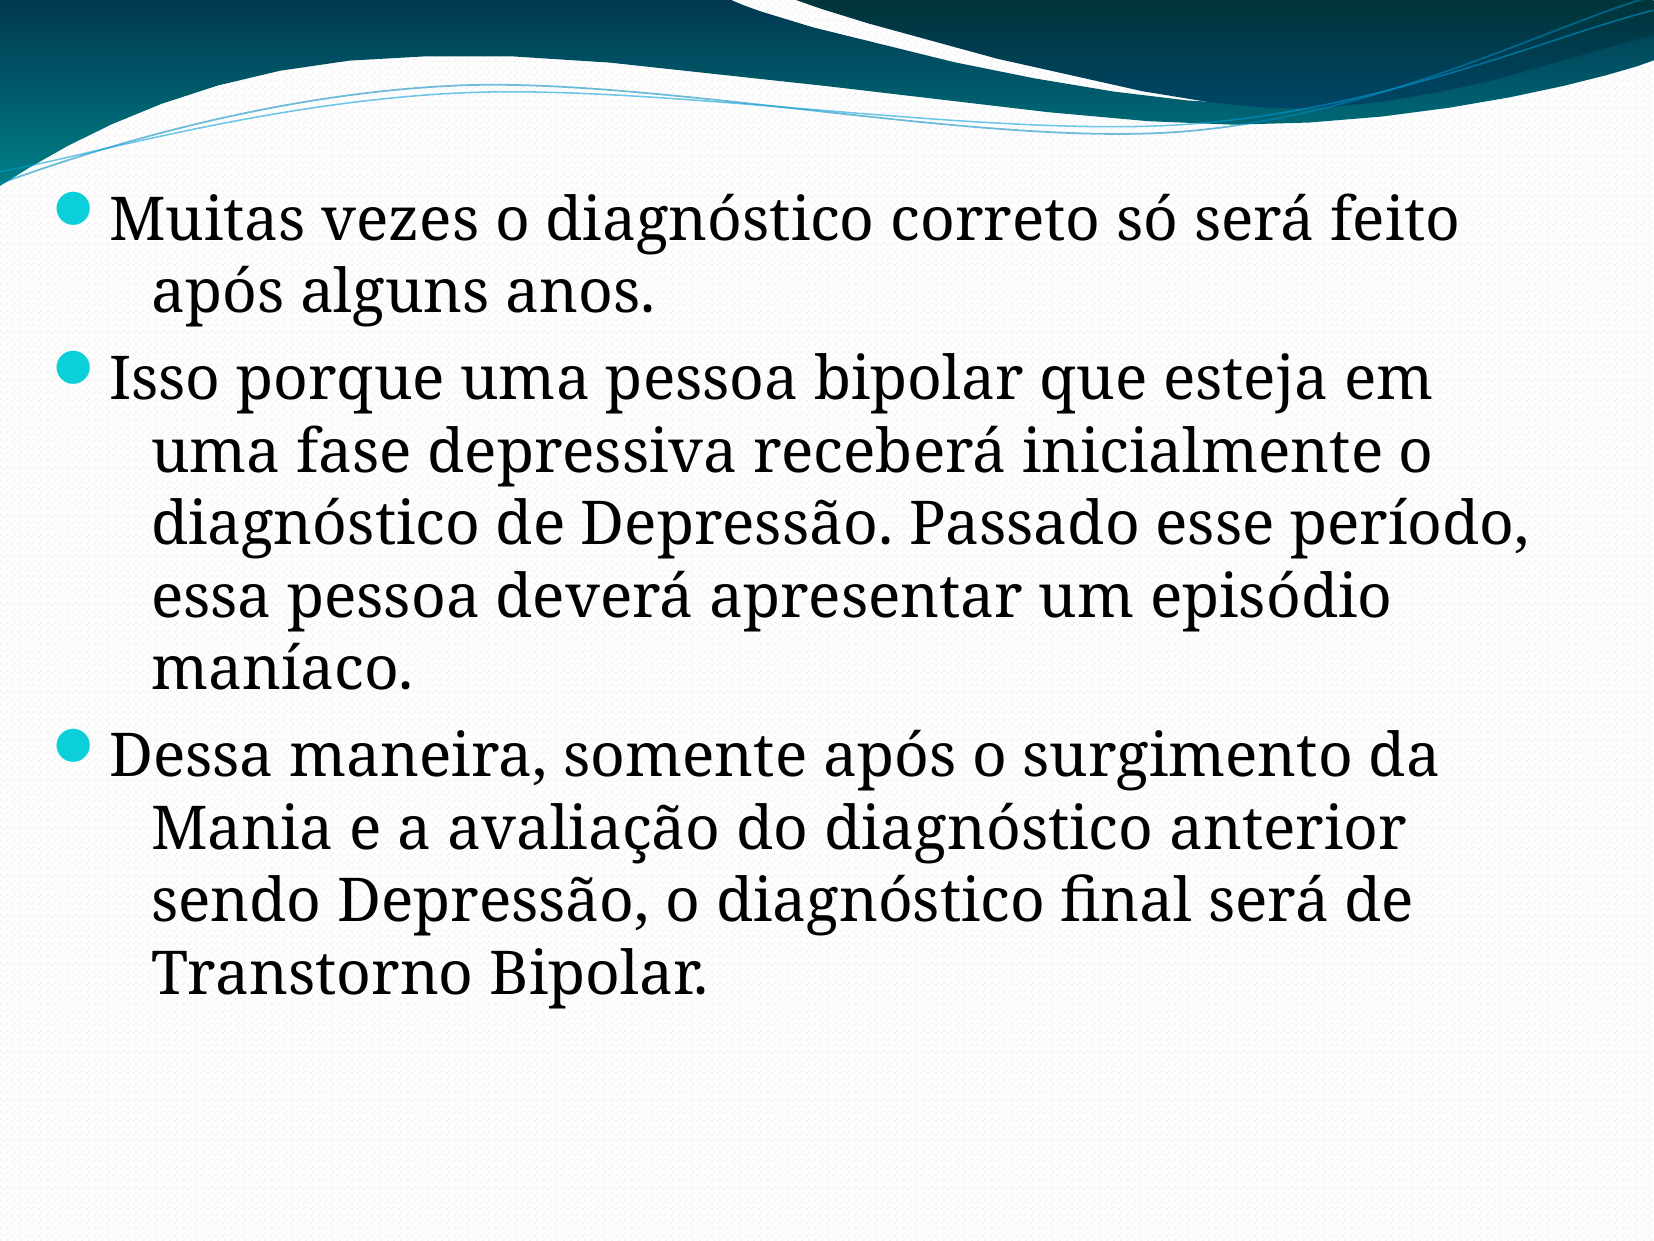

# Muitas vezes o diagnóstico correto só será feito após alguns anos.
Isso porque uma pessoa bipolar que esteja em uma fase depressiva receberá inicialmente o diagnóstico de Depressão. Passado esse período, essa pessoa deverá apresentar um episódio maníaco.
Dessa maneira, somente após o surgimento da Mania e a avaliação do diagnóstico anterior sendo Depressão, o diagnóstico final será de Transtorno Bipolar.